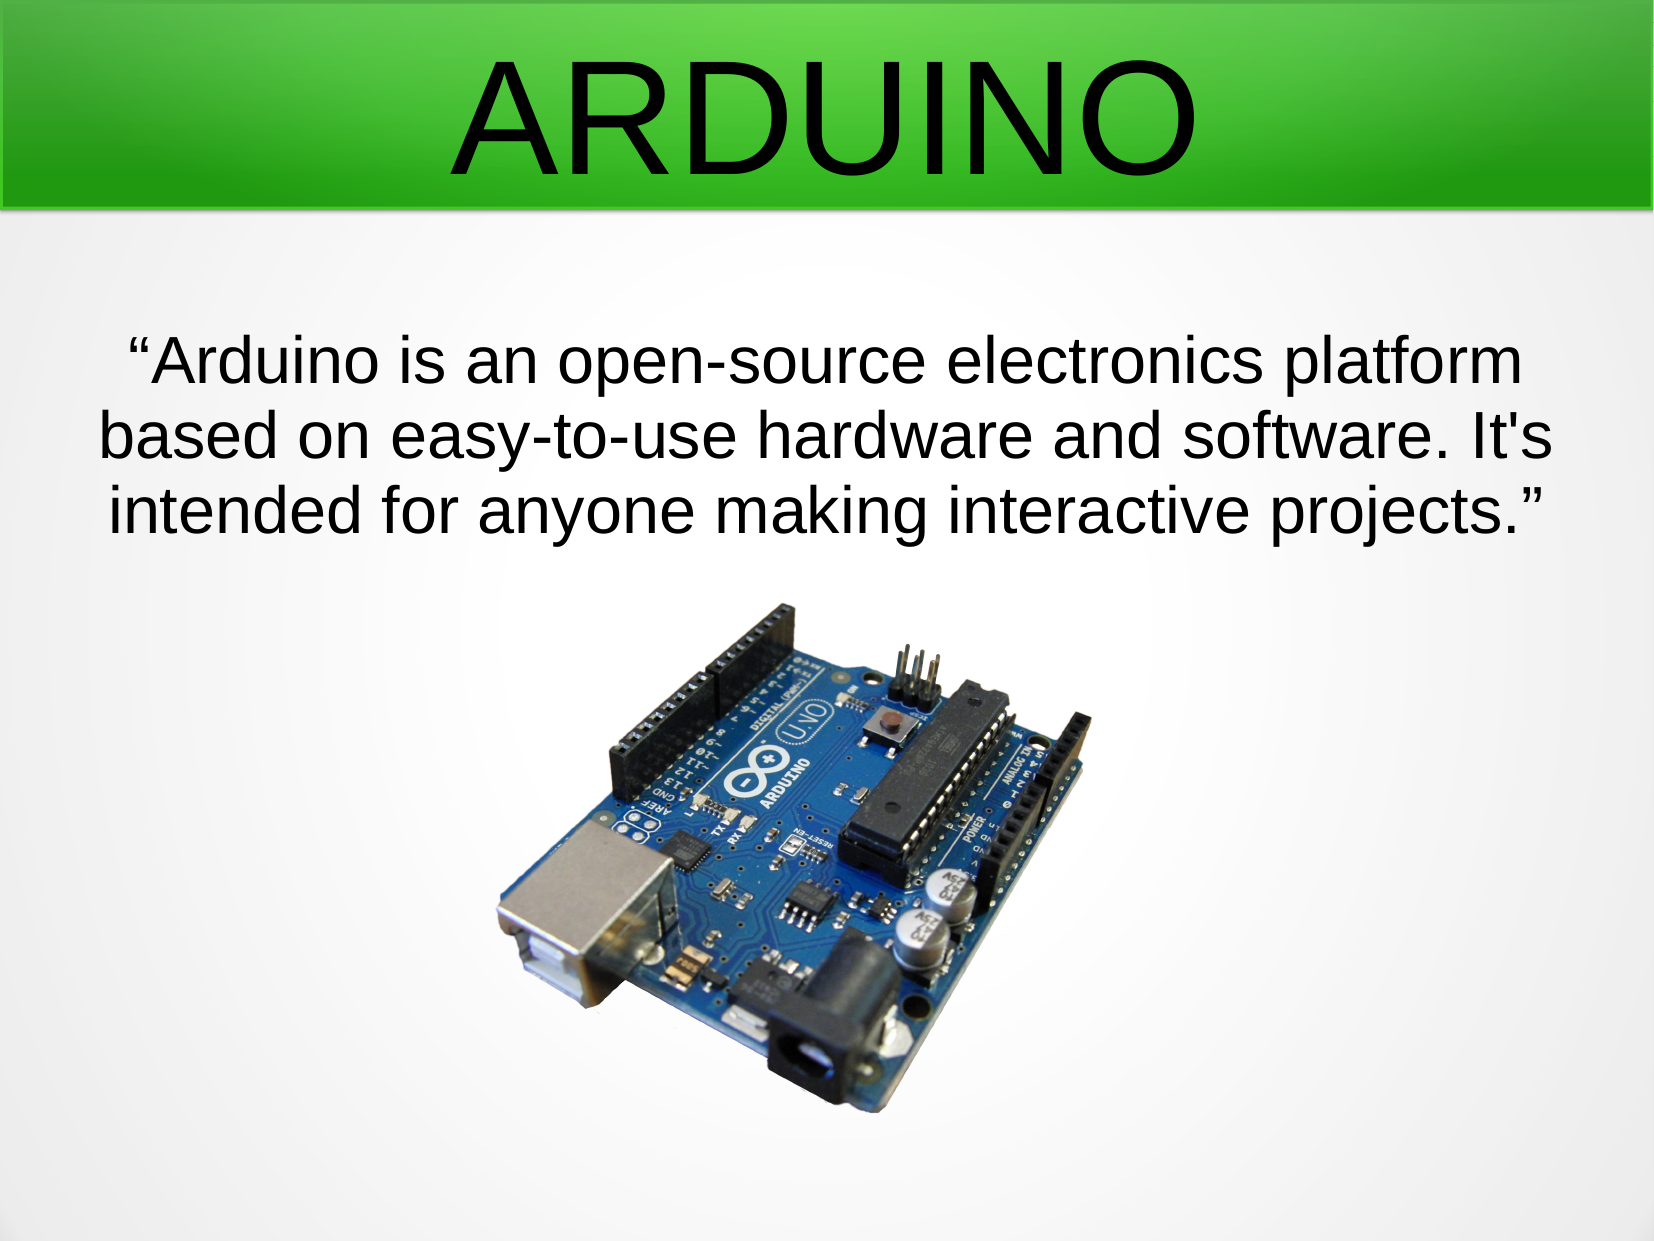

# ARDUINO
“Arduino is an open-source electronics platform based on easy-to-use hardware and software. It's intended for anyone making interactive projects.”